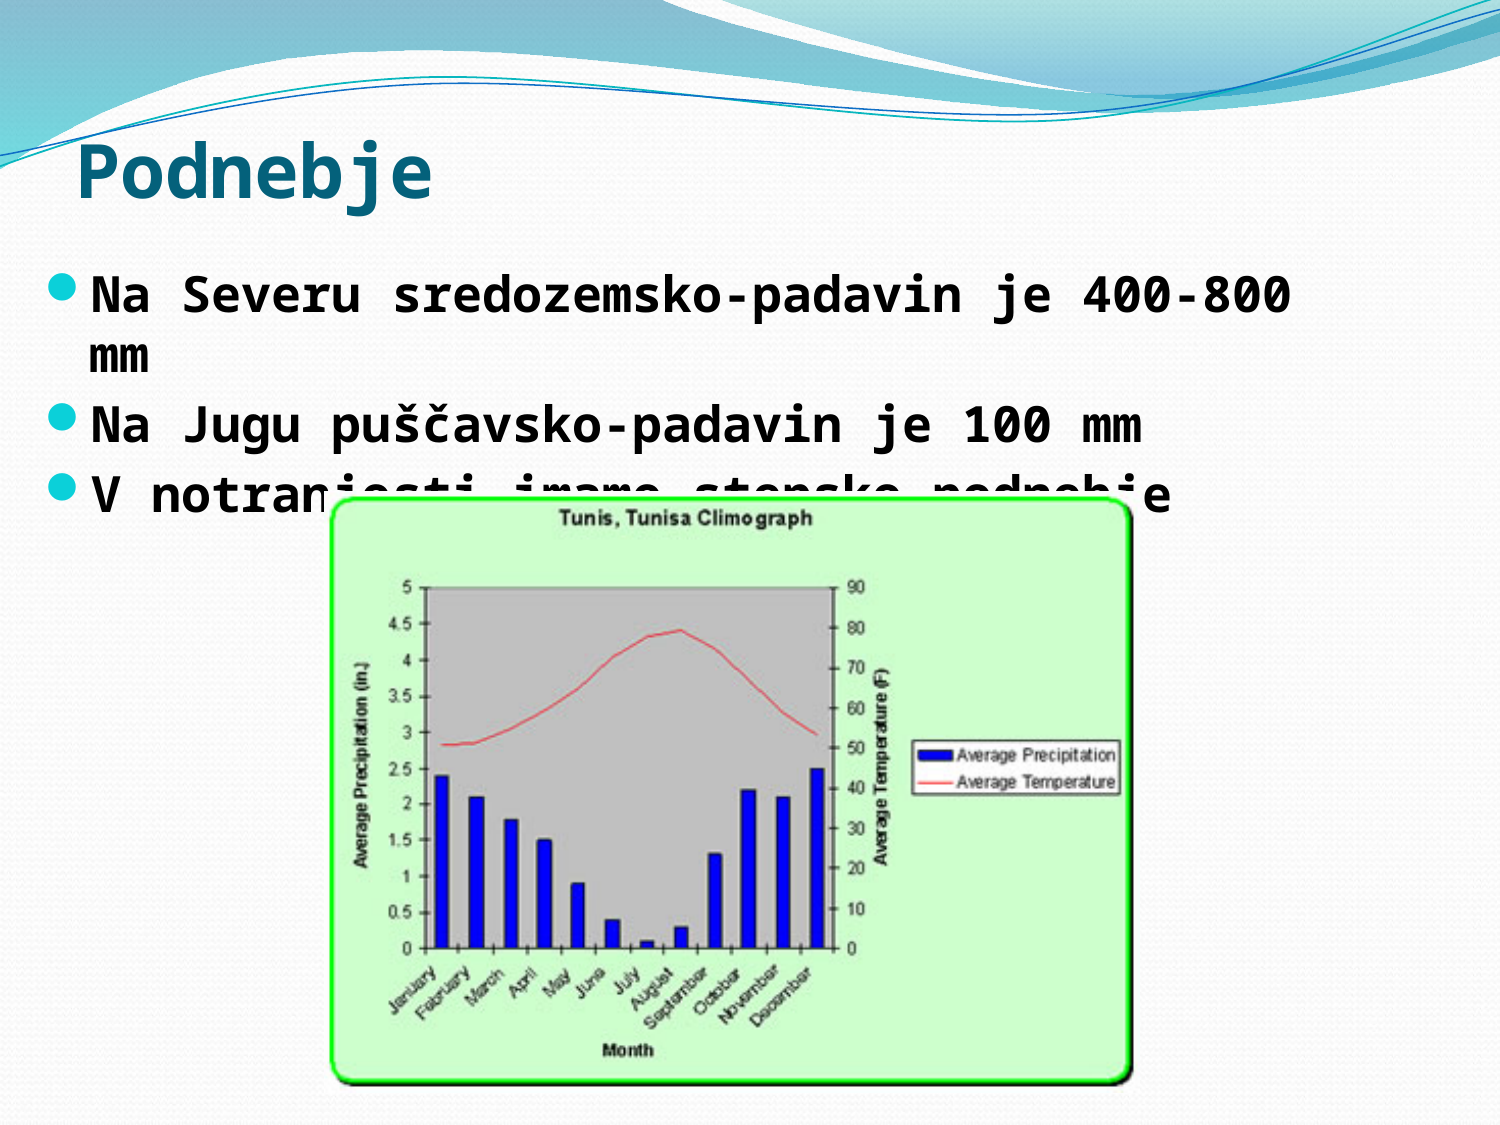

# Podnebje
Na Severu sredozemsko-padavin je 400-800 mm
Na Jugu puščavsko-padavin je 100 mm
V notranjosti imamo stepsko podnebje